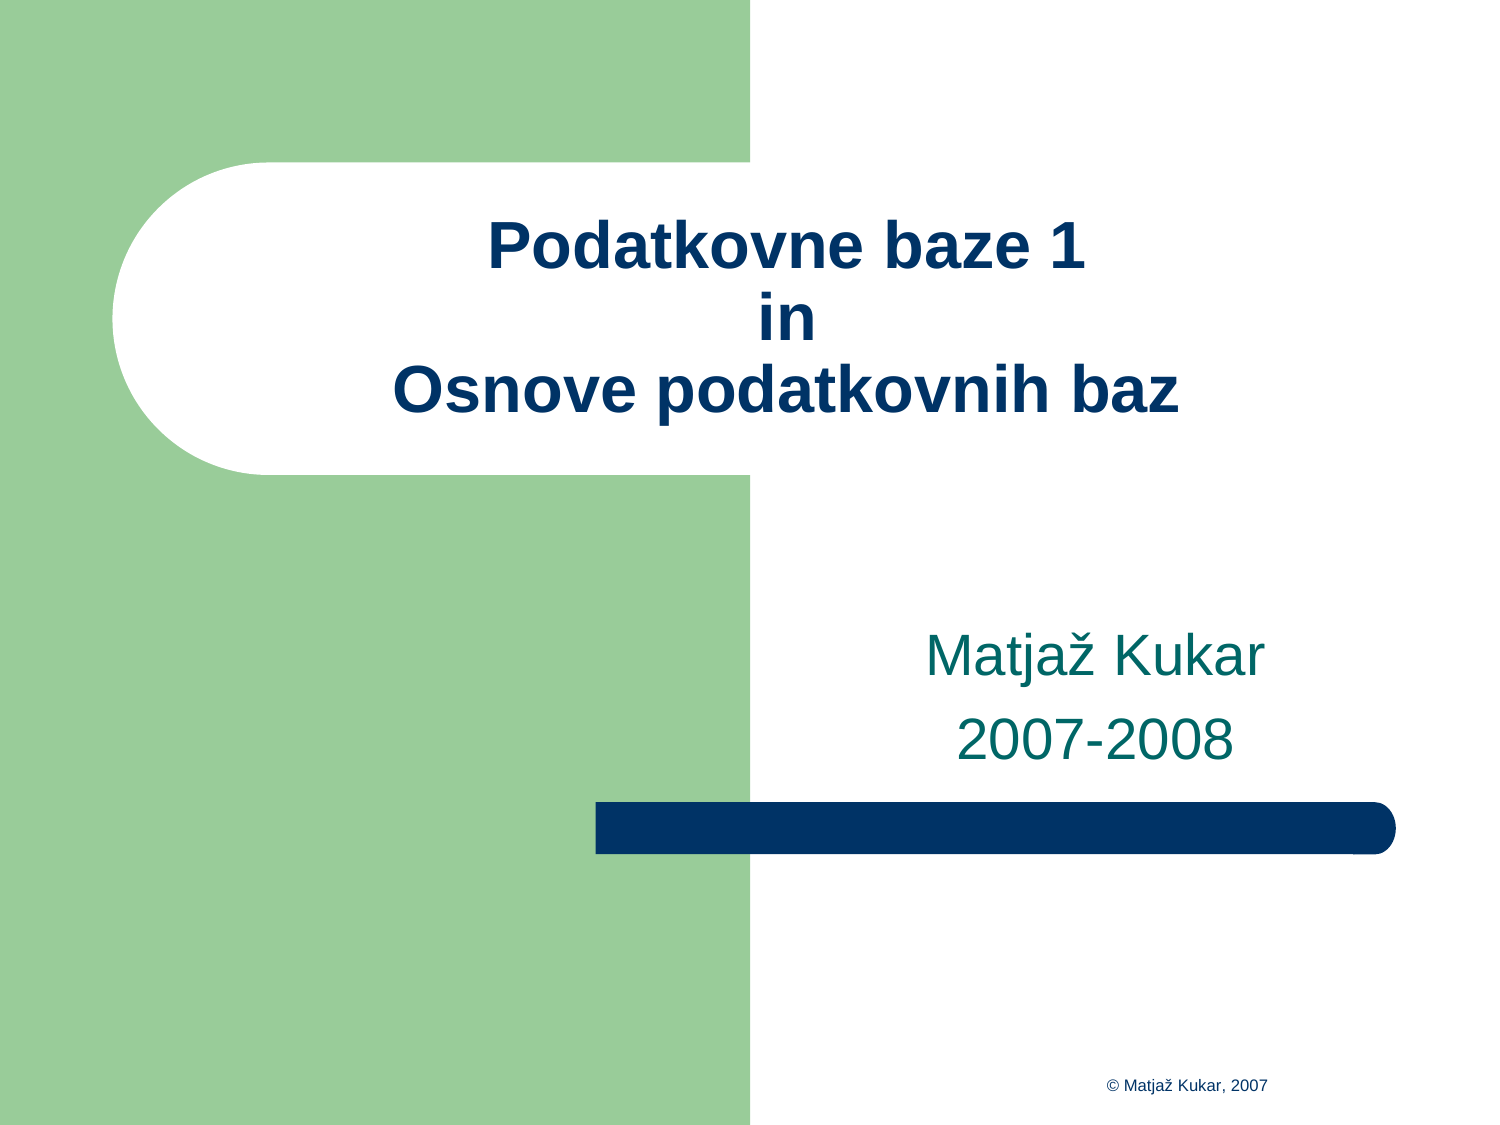

# Podatkovne baze 1 in Osnove podatkovnih baz
Matjaž Kukar
2007-2008
© Matjaž Kukar, 2007